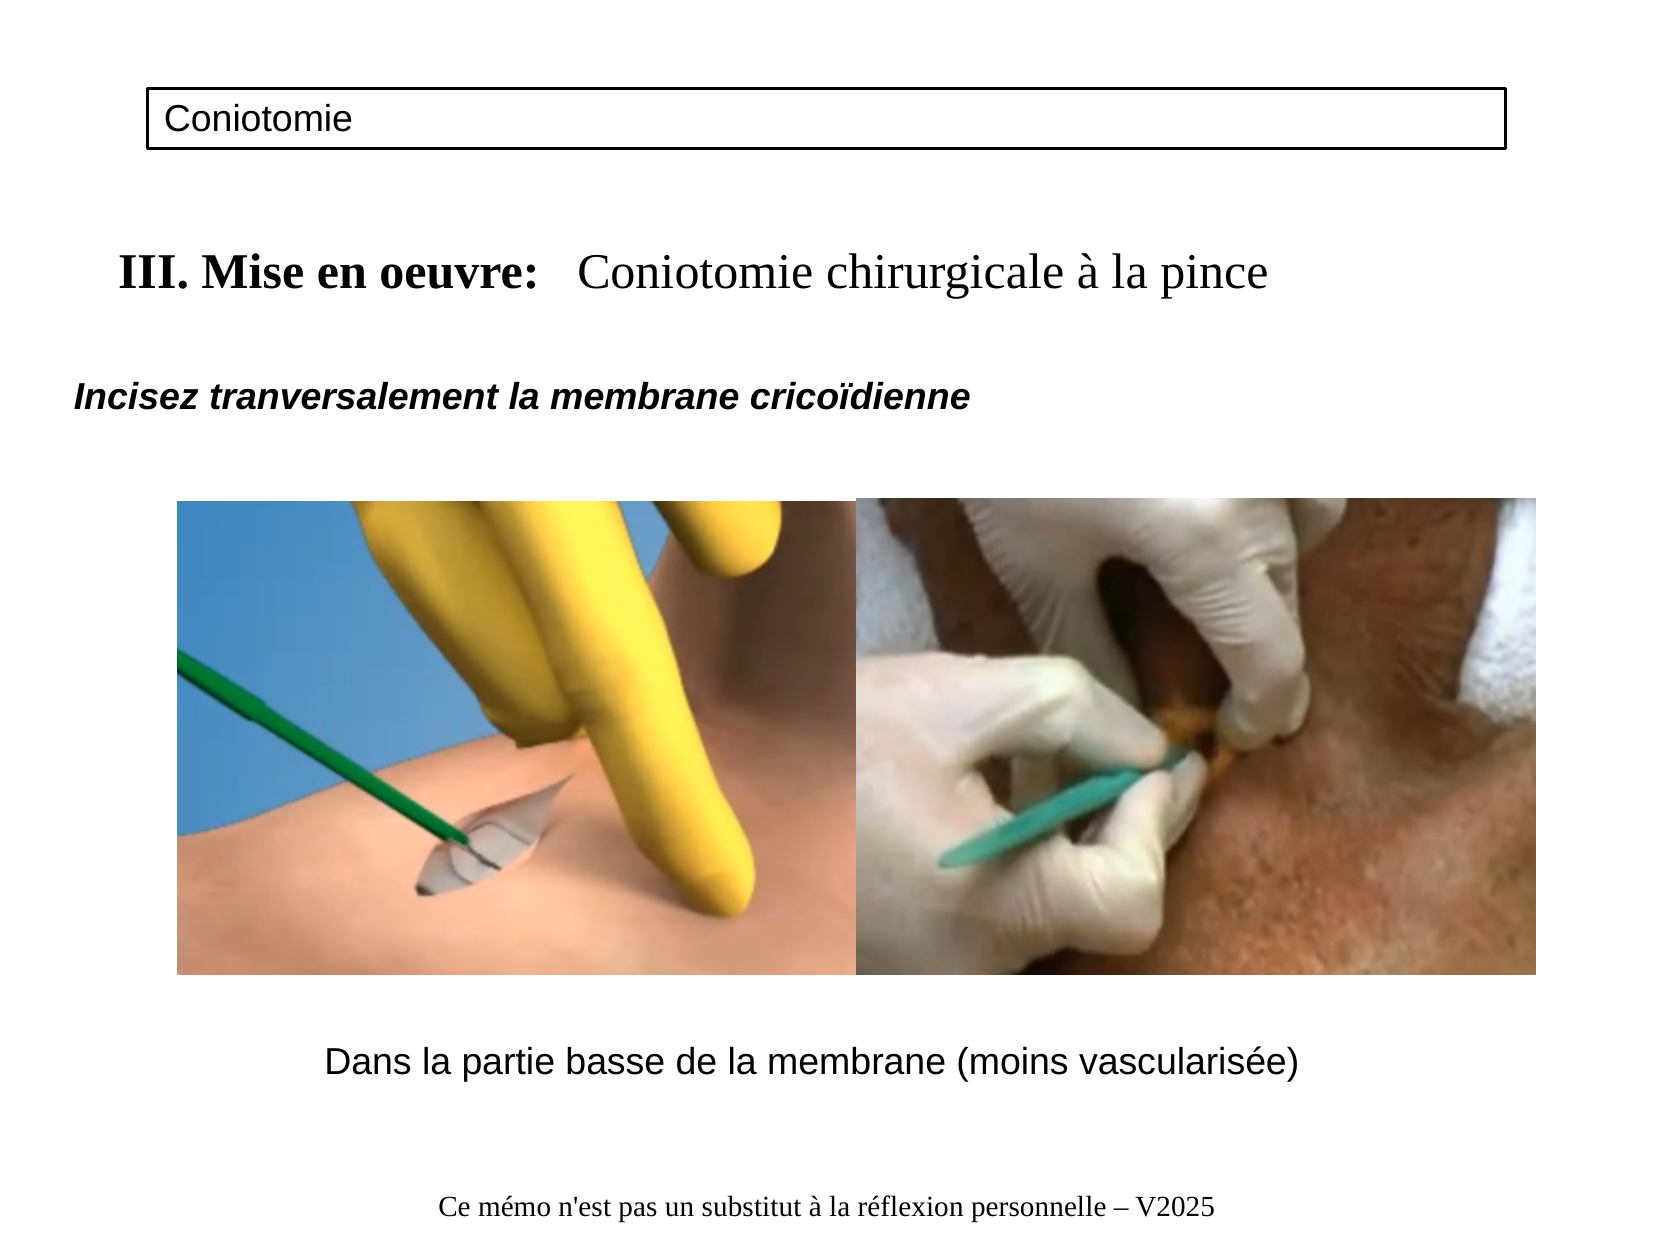

Coniotomie
III. Mise en oeuvre: Coniotomie chirurgicale à la pince
Incisez tranversalement la membrane cricoïdienne
Dans la partie basse de la membrane (moins vascularisée)
Ce mémo n'est pas un substitut à la réflexion personnelle – V2025